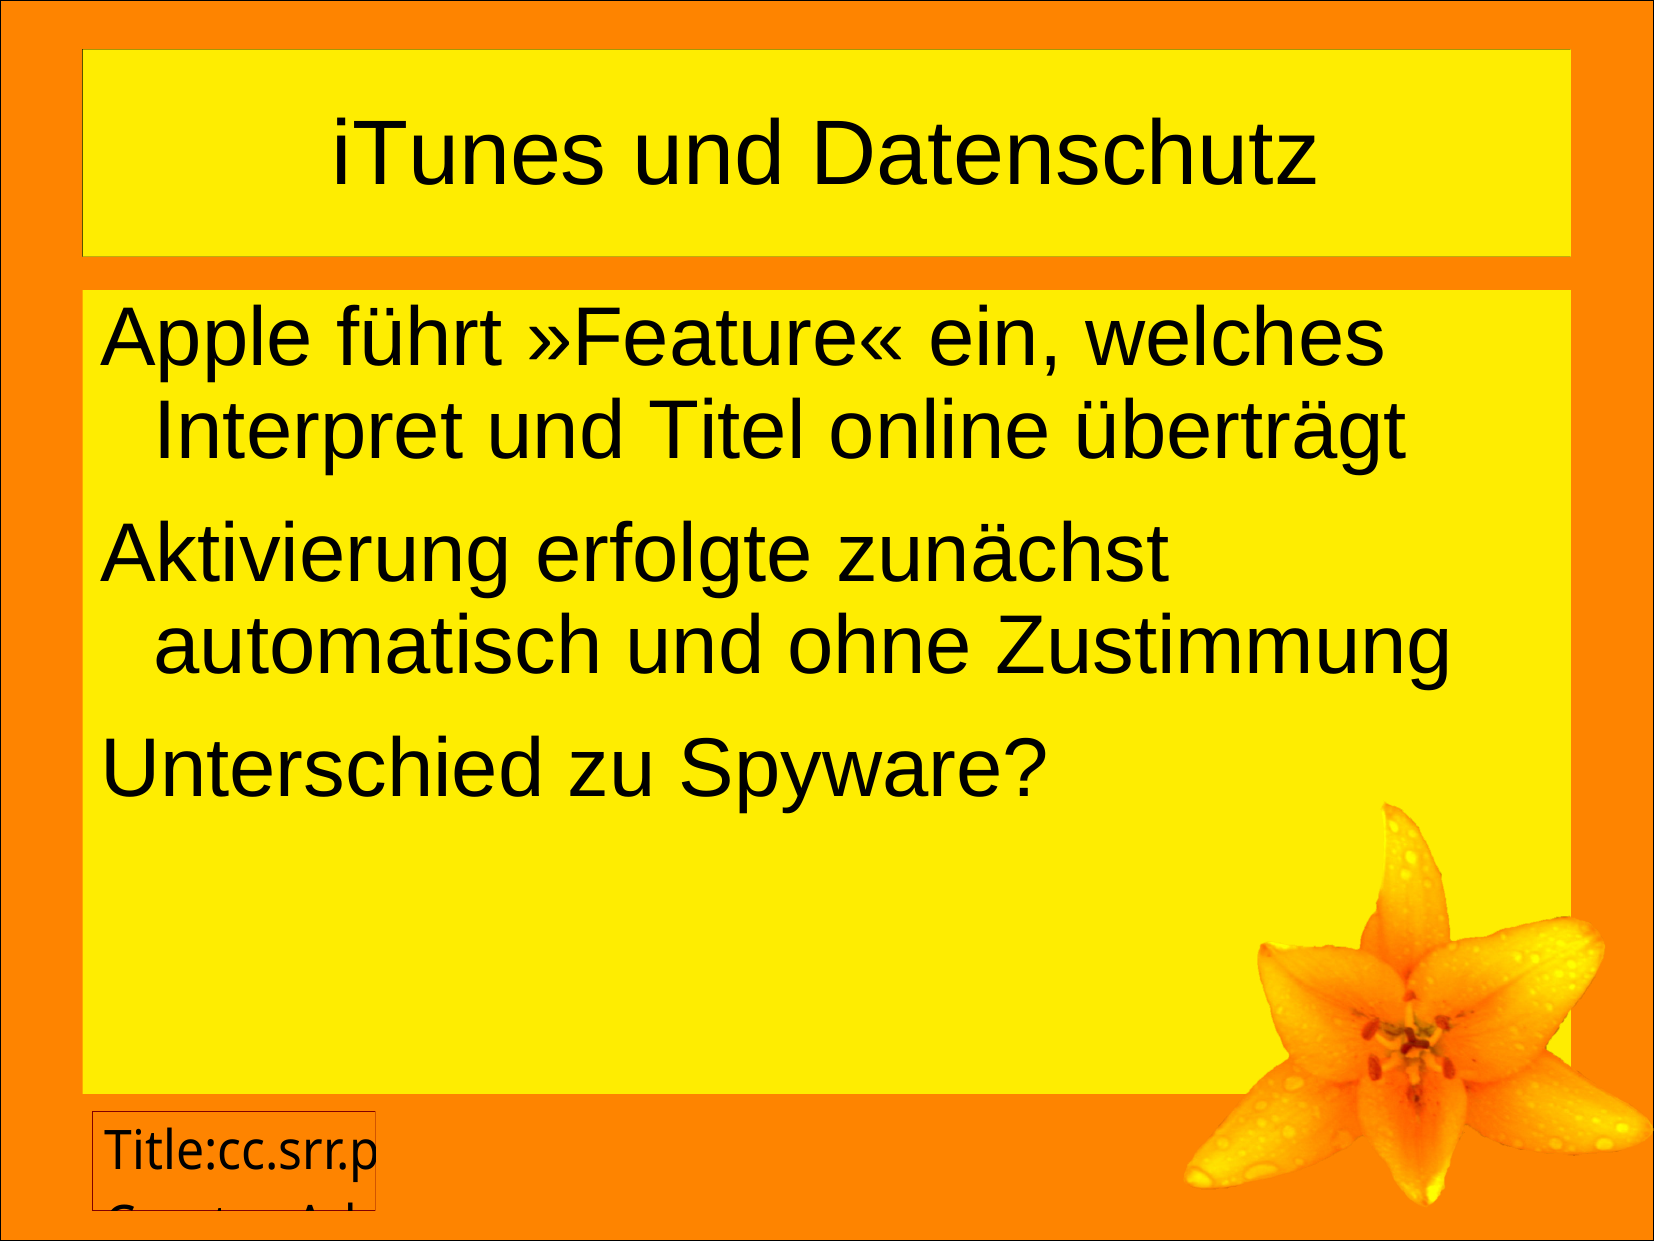

# iTunes und Datenschutz
Apple führt »Feature« ein, welches Interpret und Titel online überträgt
Aktivierung erfolgte zunächst automatisch und ohne Zustimmung
Unterschied zu Spyware?